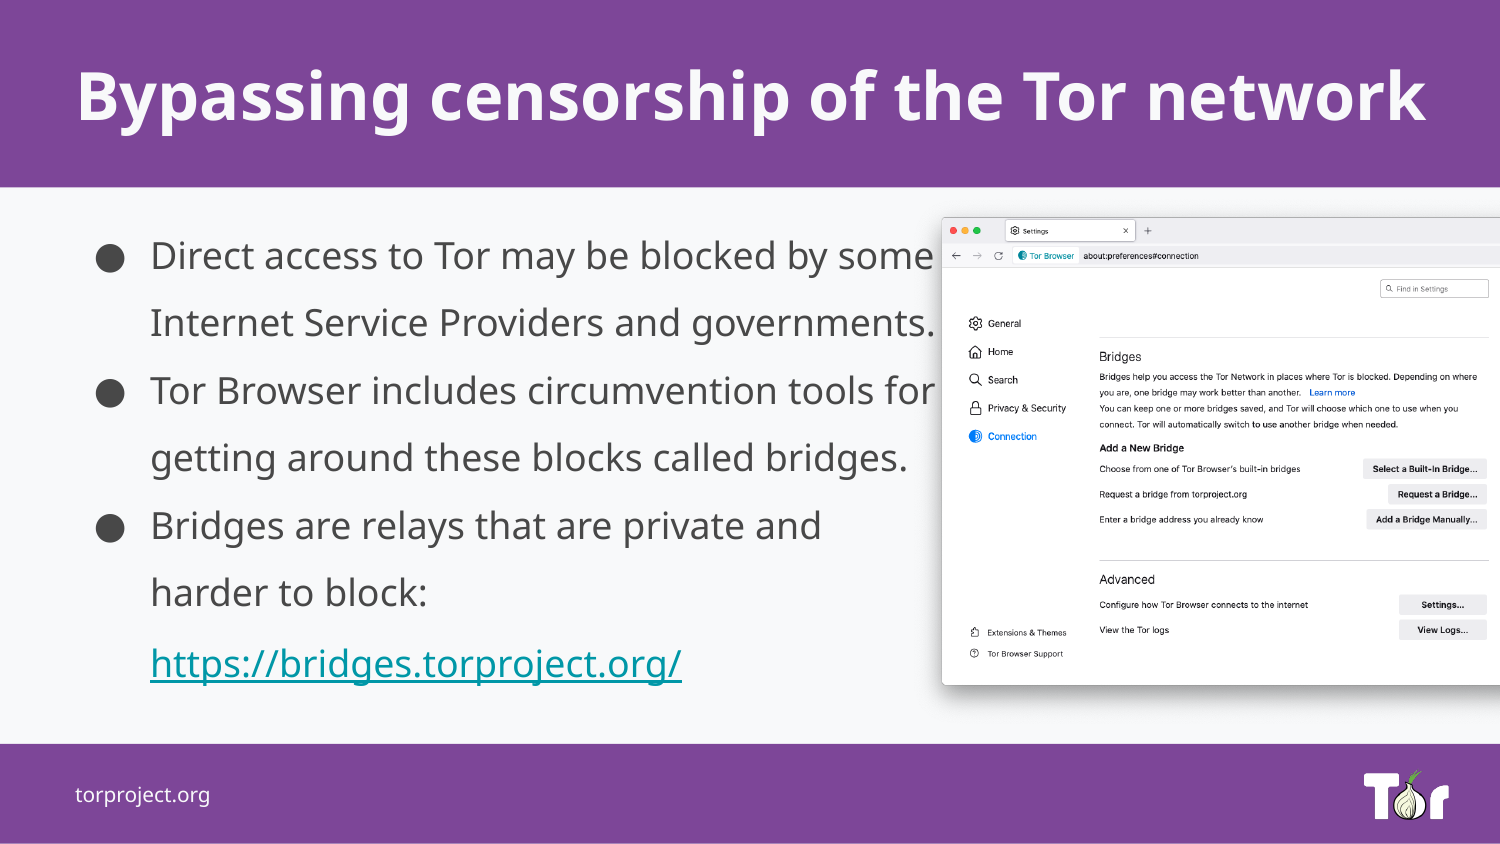

Bypassing censorship of the Tor network
# Direct access to Tor may be blocked by some Internet Service Providers and governments.
Tor Browser includes circumvention tools for getting around these blocks called bridges.
Bridges are relays that are private and harder to block: https://bridges.torproject.org/